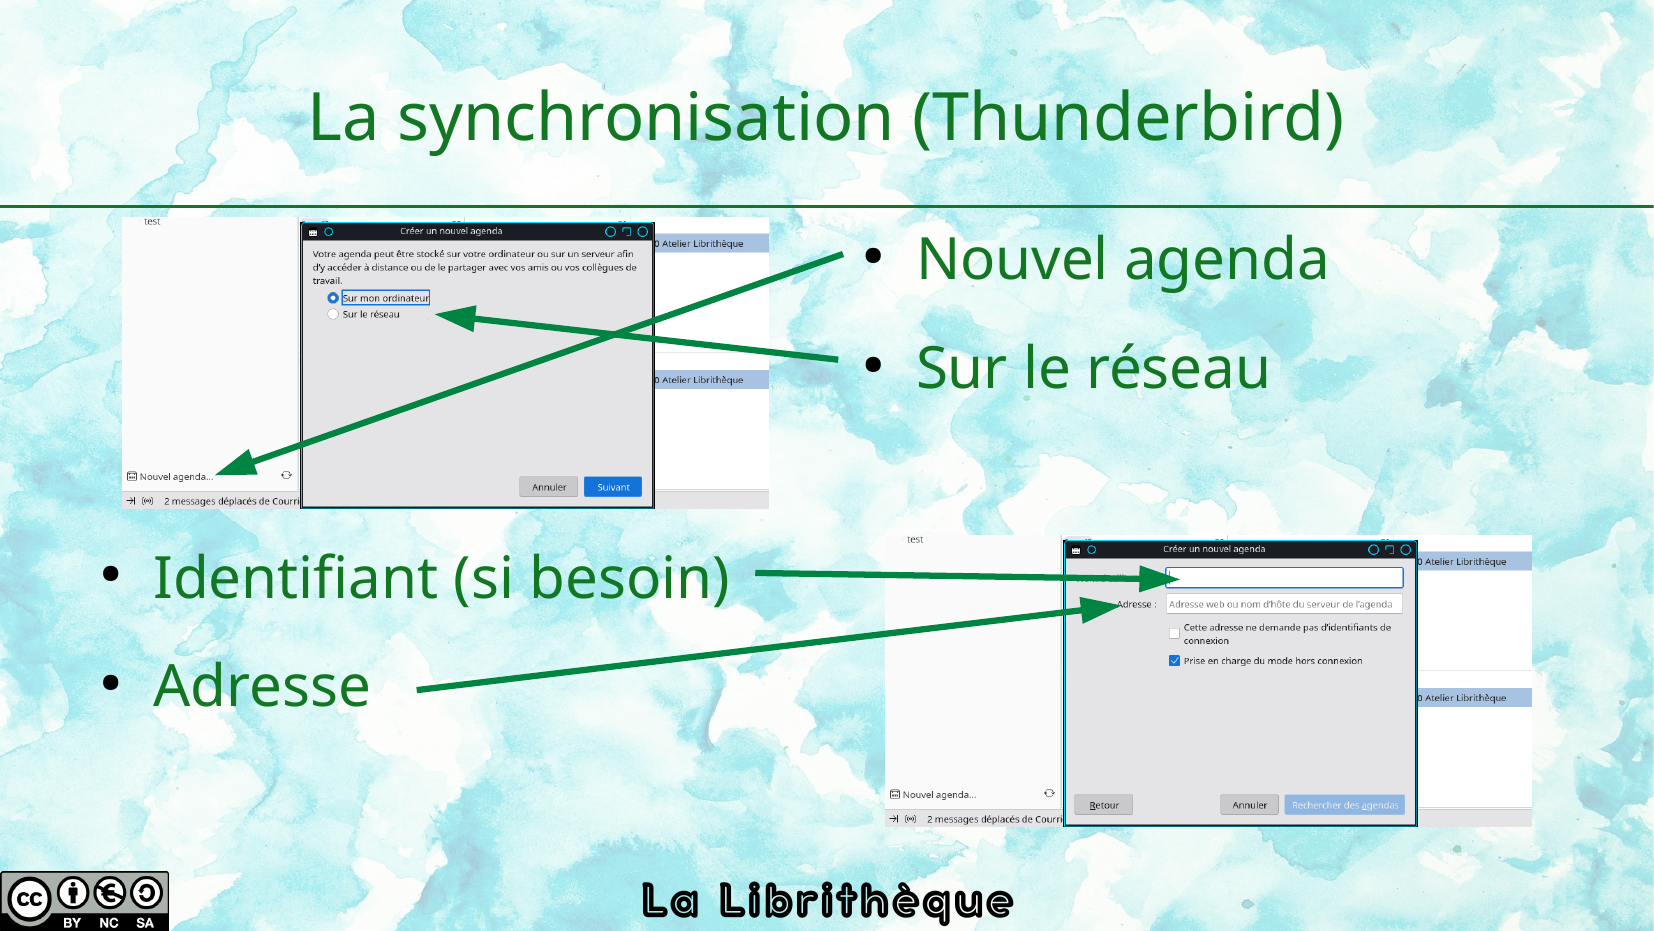

# La synchronisation (Thunderbird)
Nouvel agenda
Sur le réseau
Identifiant (si besoin)
Adresse